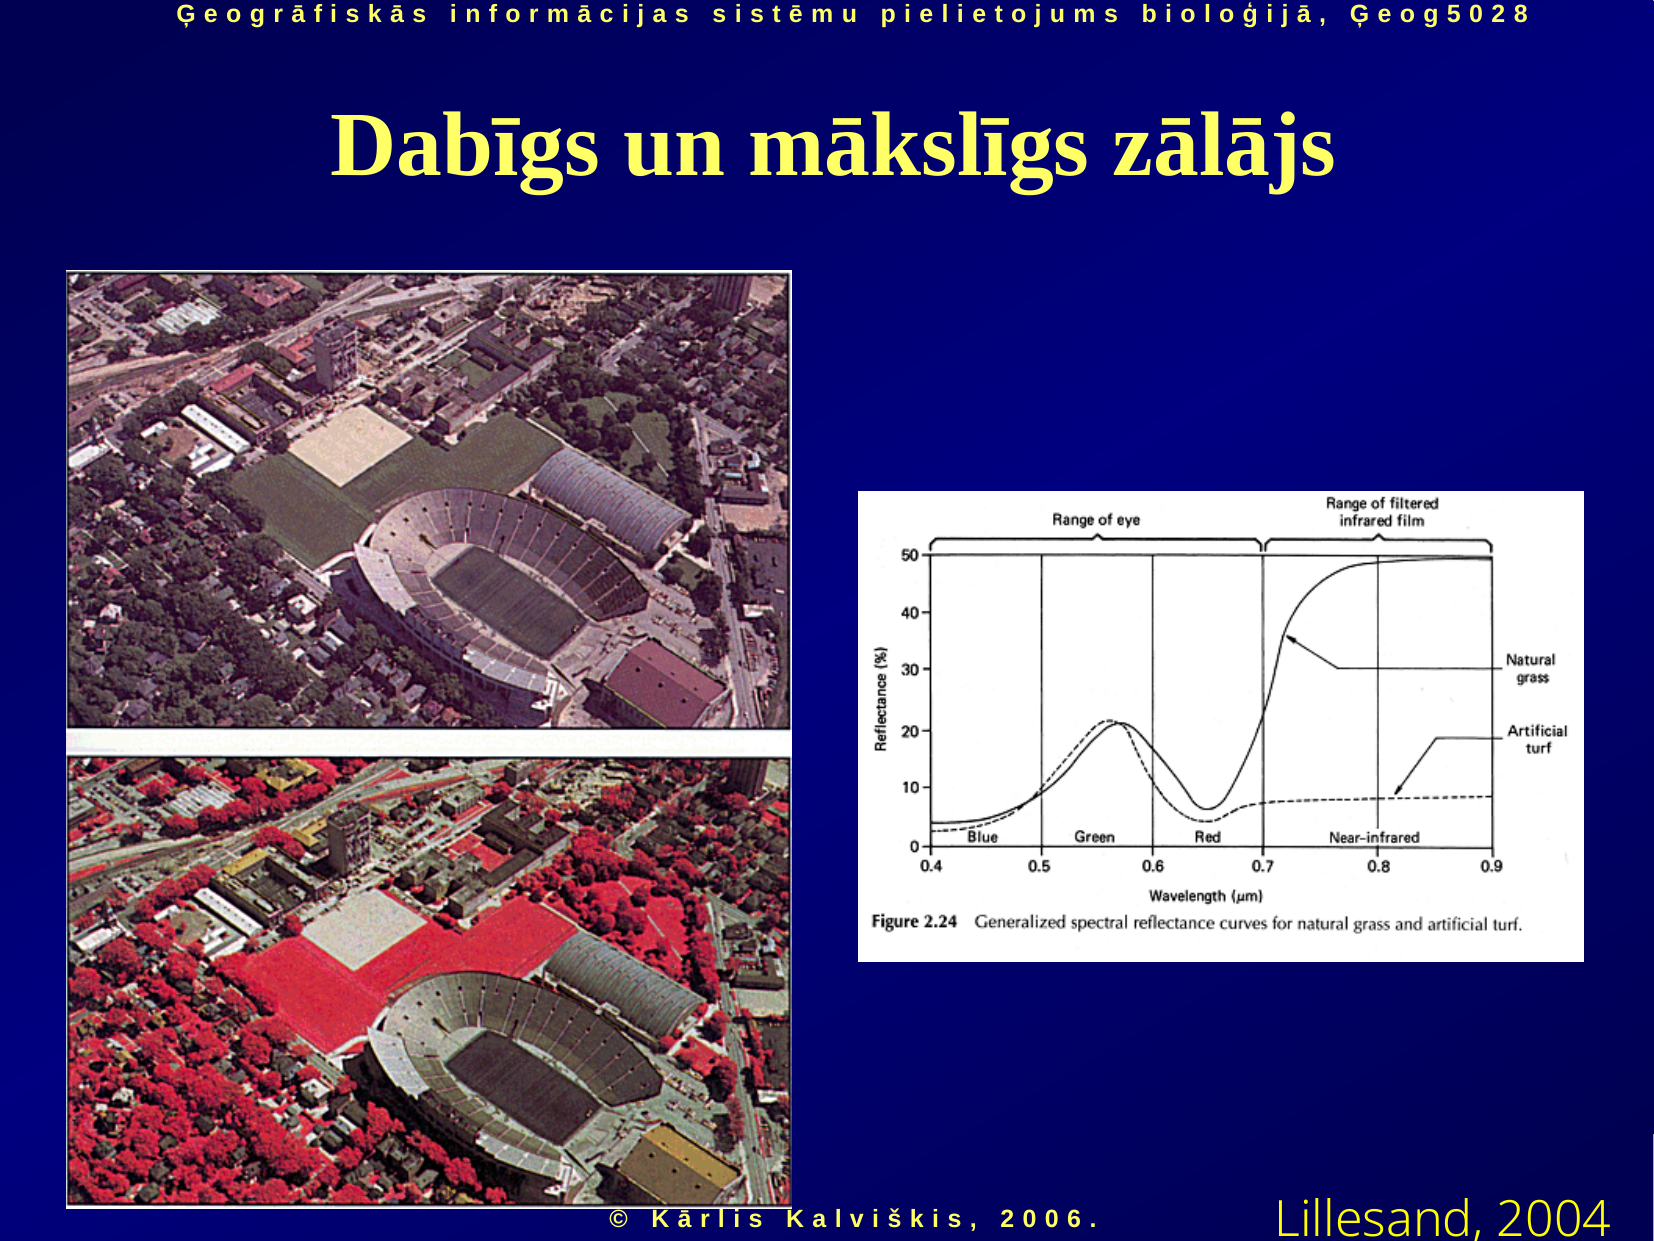

# Dabīgs un mākslīgs zālājs
 Lillesand, 2004